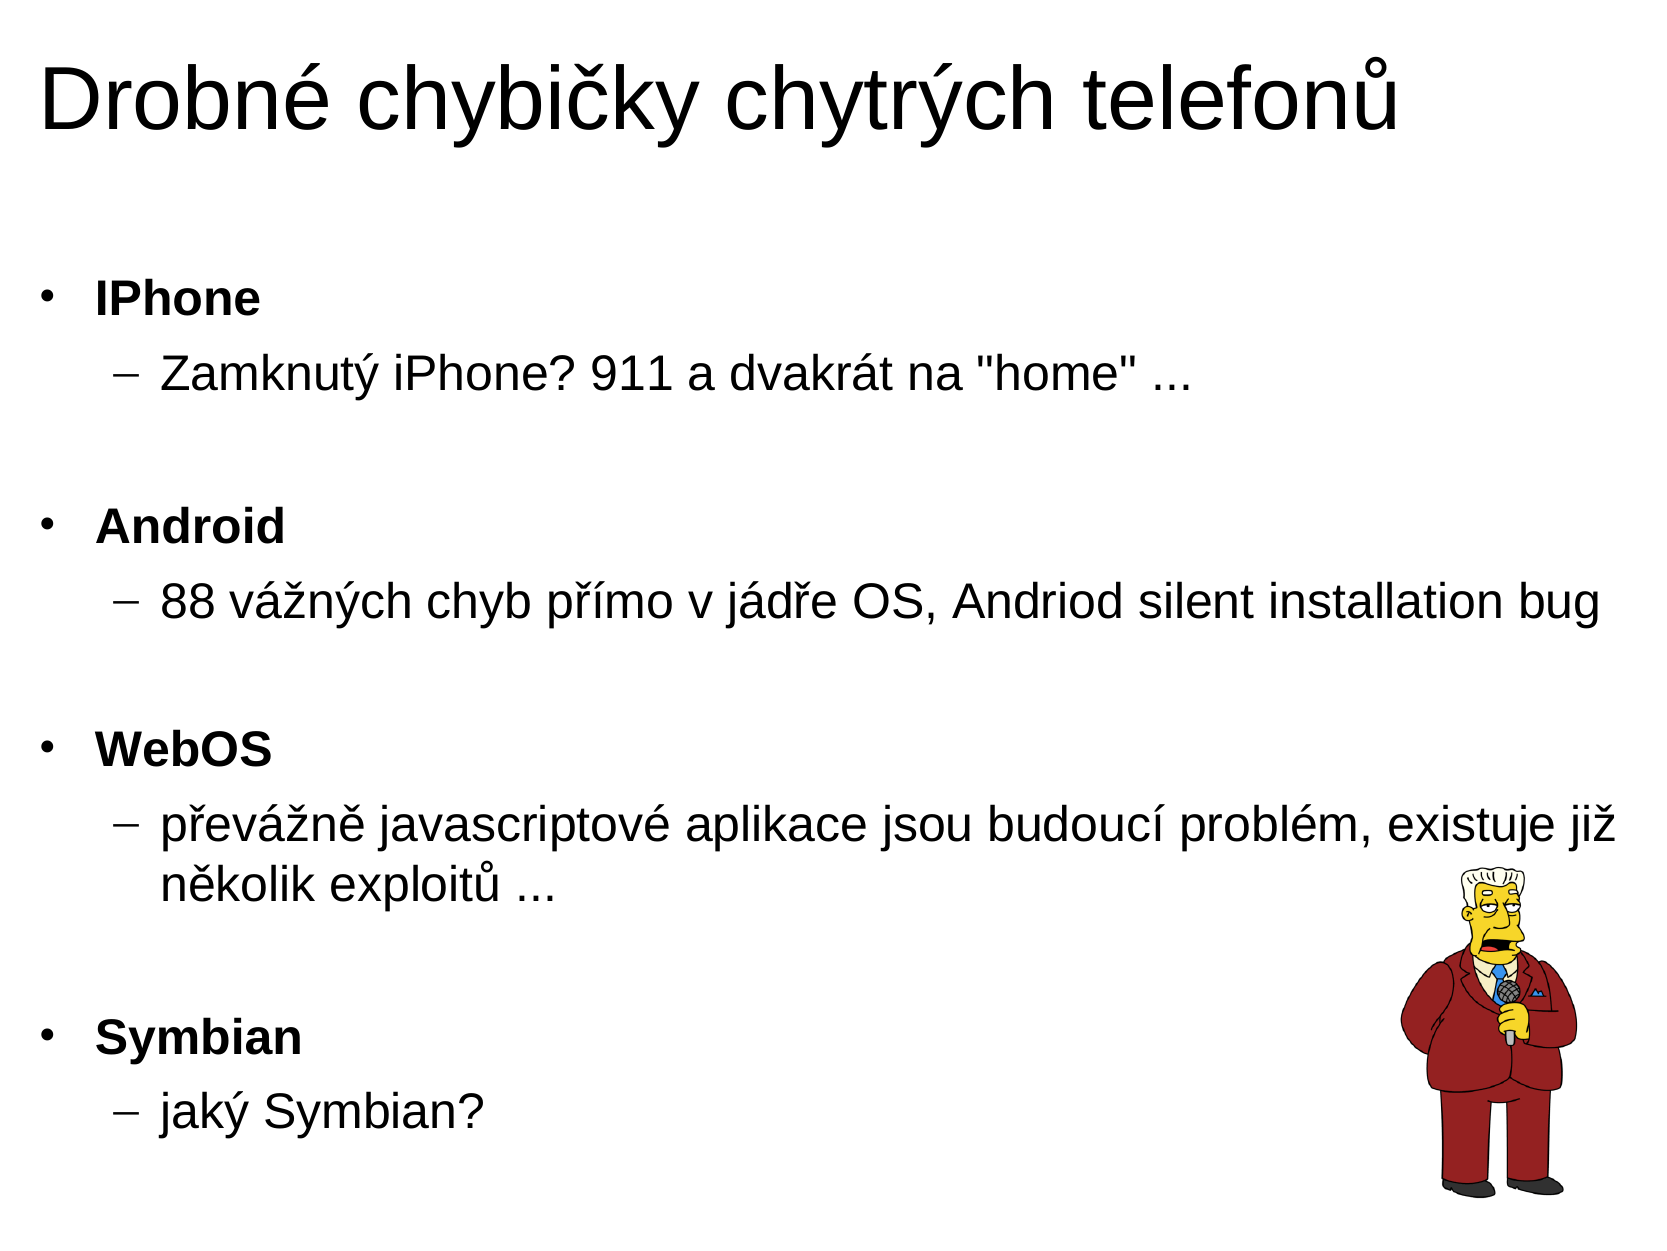

# Drobné chybičky chytrých telefonů
IPhone
Zamknutý iPhone? 911 a dvakrát na "home" ...
Android
88 vážných chyb přímo v jádře OS, Andriod silent installation bug
WebOS
převážně javascriptové aplikace jsou budoucí problém, existuje již několik exploitů ...
Symbian
jaký Symbian?